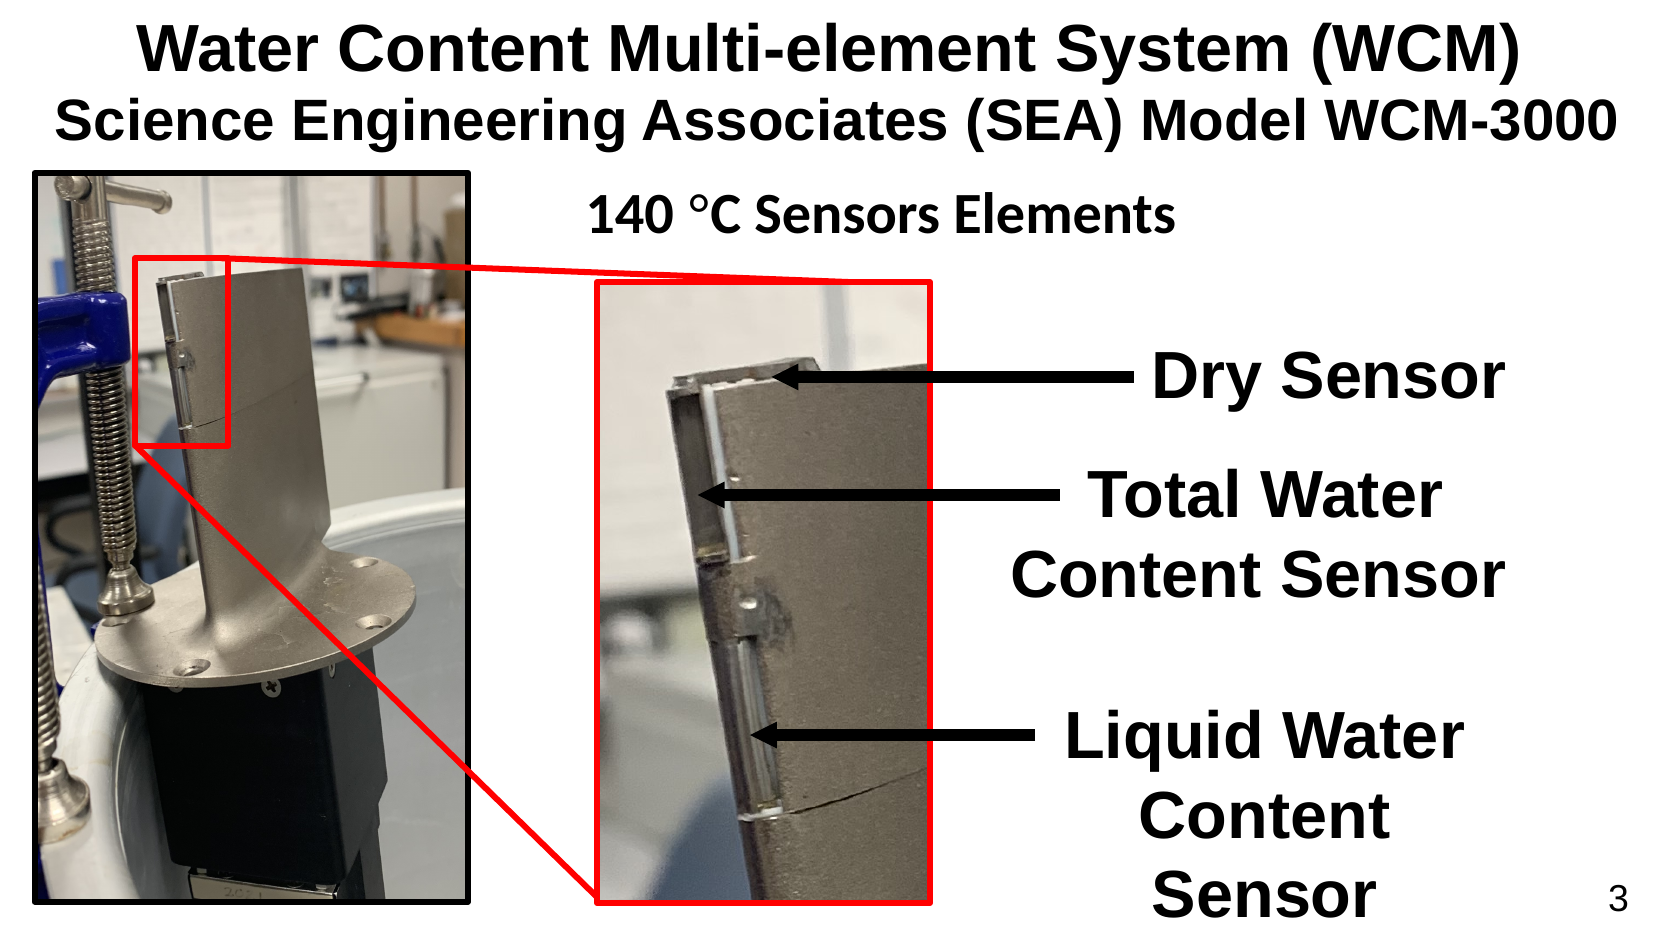

Water Content Multi-element System (WCM)
 Science Engineering Associates (SEA) Model WCM-3000
140 °C Sensors Elements
Dry Sensor
Total Water Content Sensor
Liquid Water Content Sensor